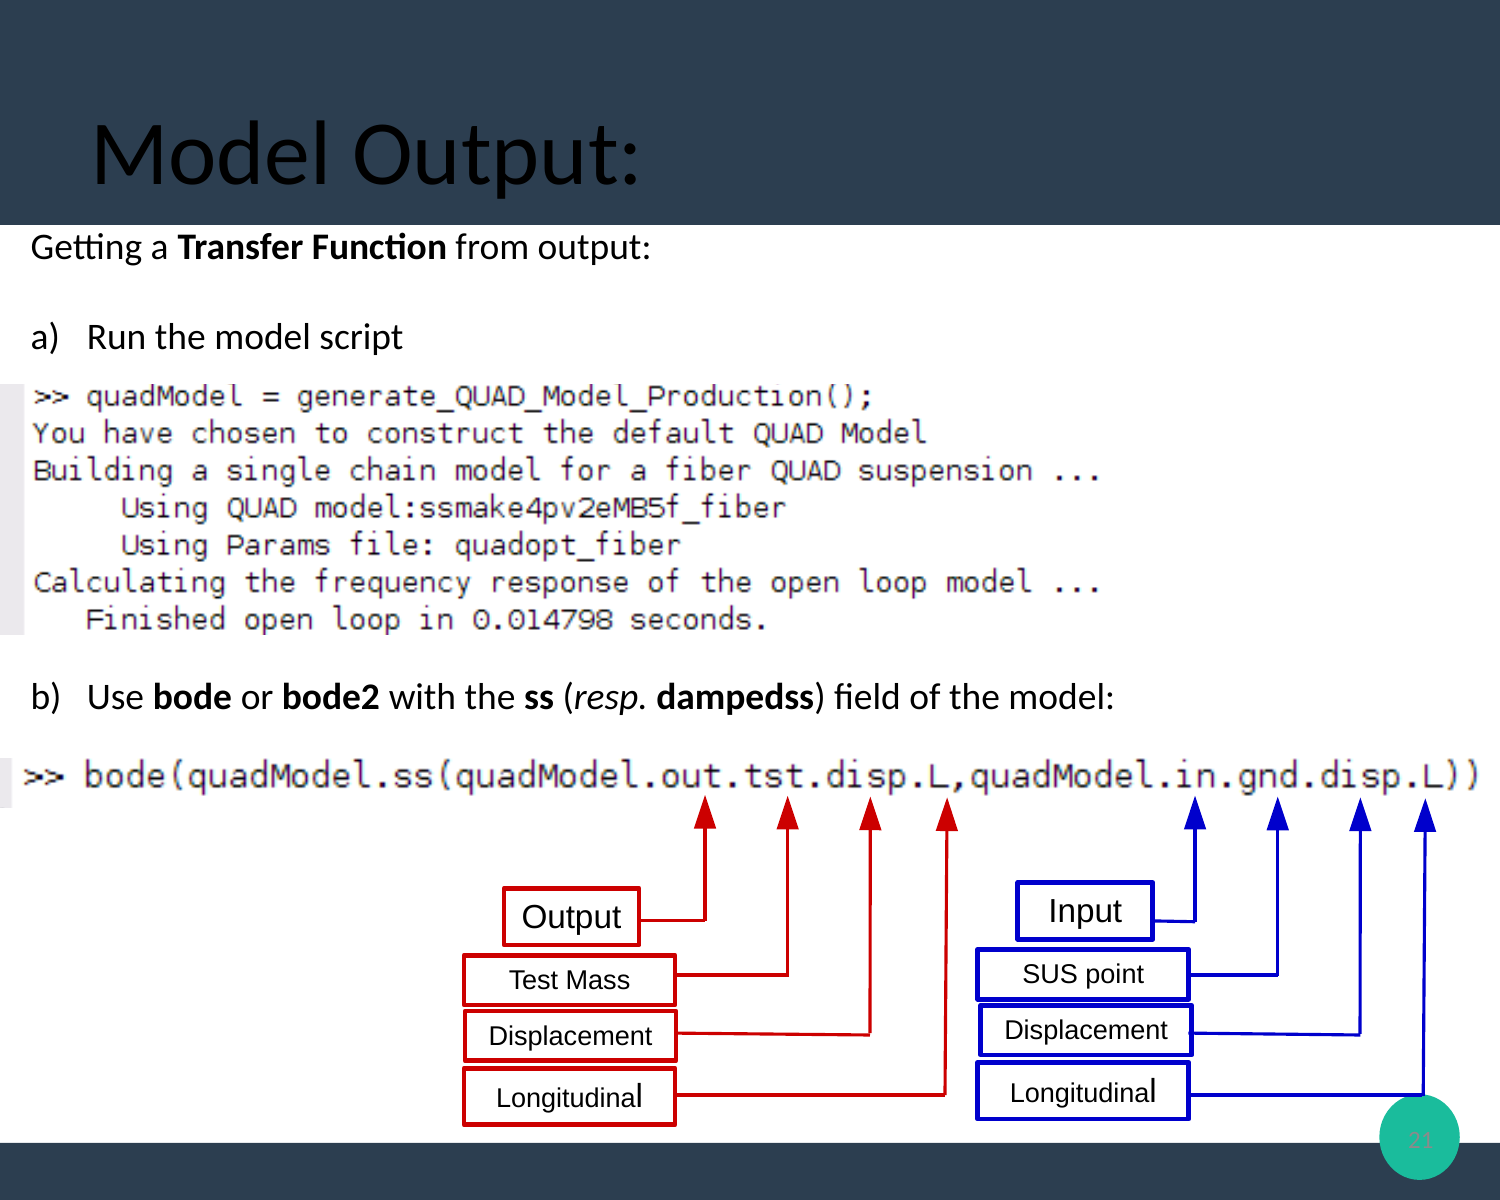

# Model Output:
Getting a Transfer Function from output:
Run the model script
Use bode or bode2 with the ss (resp. dampedss) field of the model:
Input
Output
SUS point
Test Mass
Displacement
Displacement
Longitudinal
Longitudinal